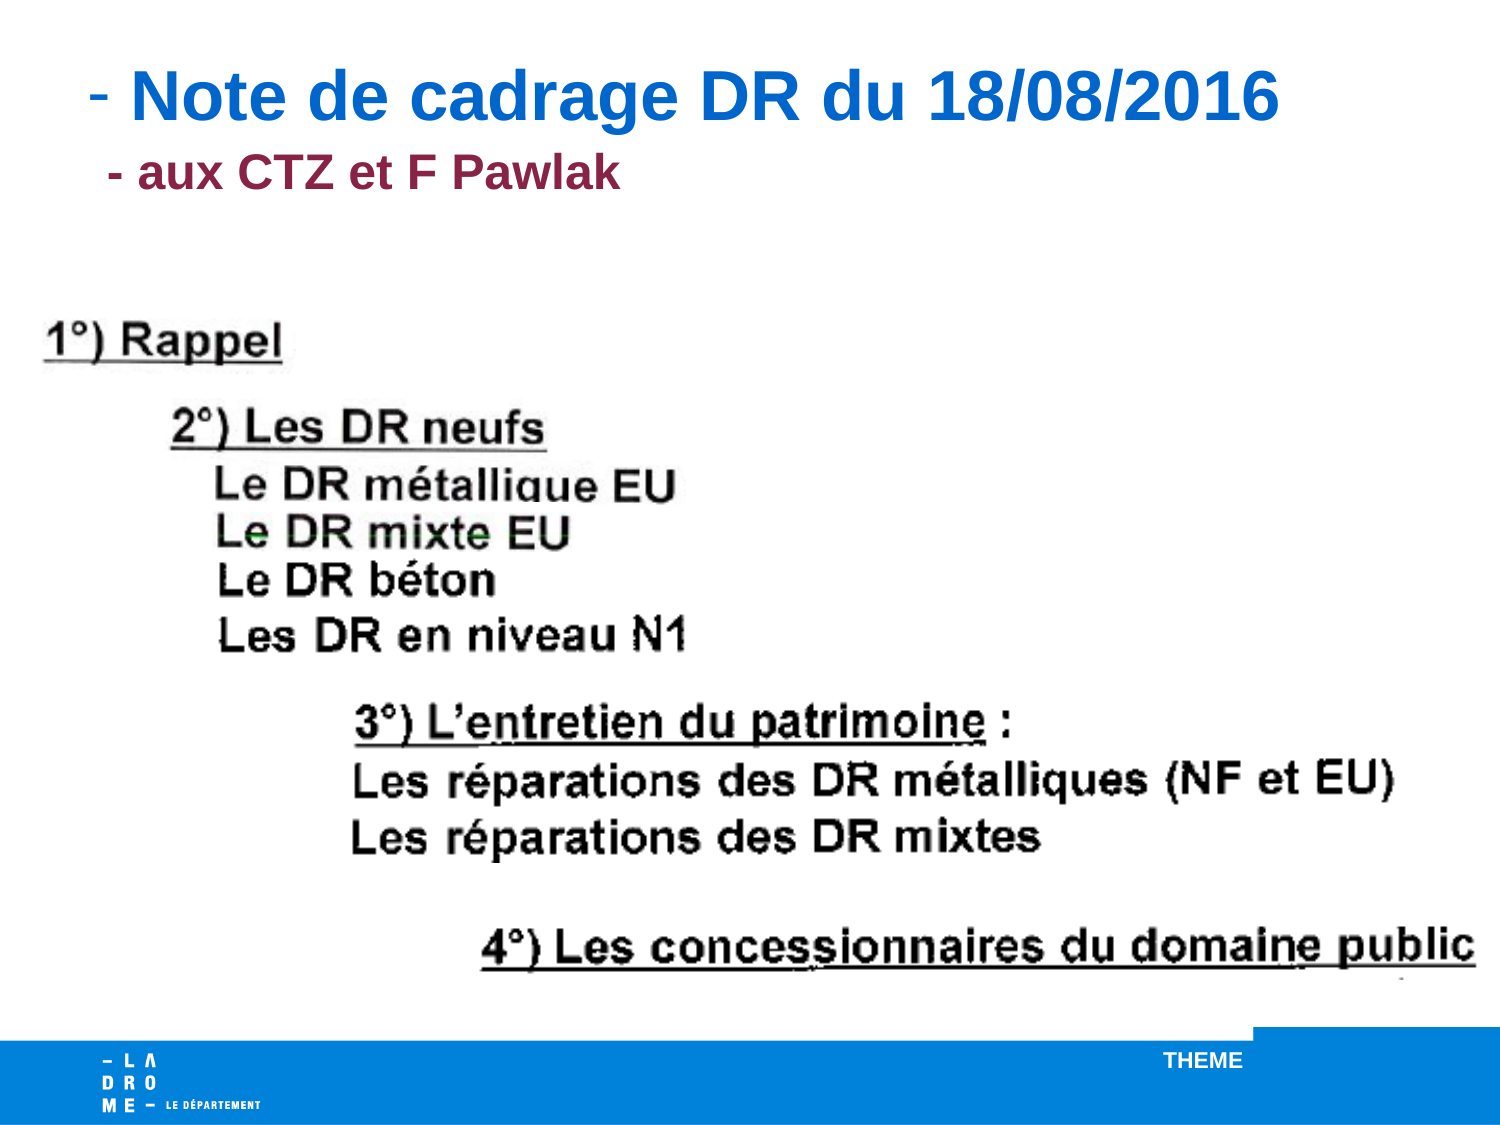

# Note de cadrage DR du 18/08/2016
- aux CTZ et F Pawlak